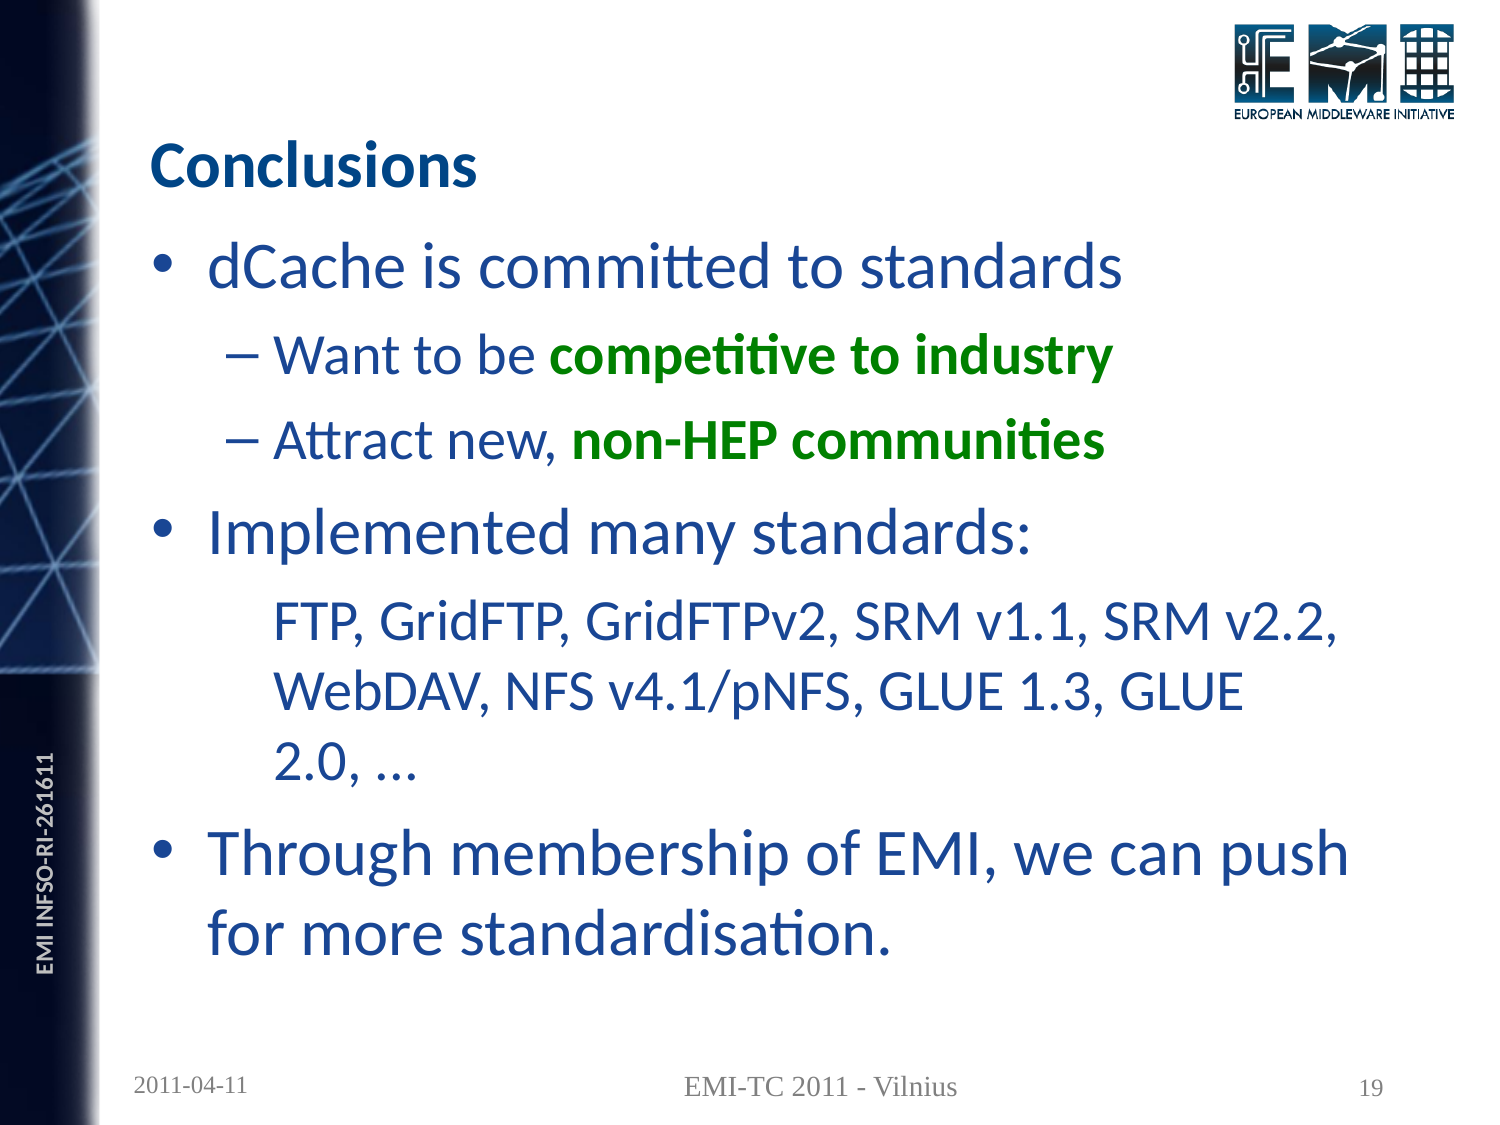

# Conclusions
dCache is committed to standards
Want to be competitive to industry
Attract new, non-HEP communities
Implemented many standards:
FTP, GridFTP, GridFTPv2, SRM v1.1, SRM v2.2, WebDAV, NFS v4.1/pNFS, GLUE 1.3, GLUE 2.0, ...
Through membership of EMI, we can push for more standardisation.
2011-04-13
EMI-TC 2011 - Vilnius
19